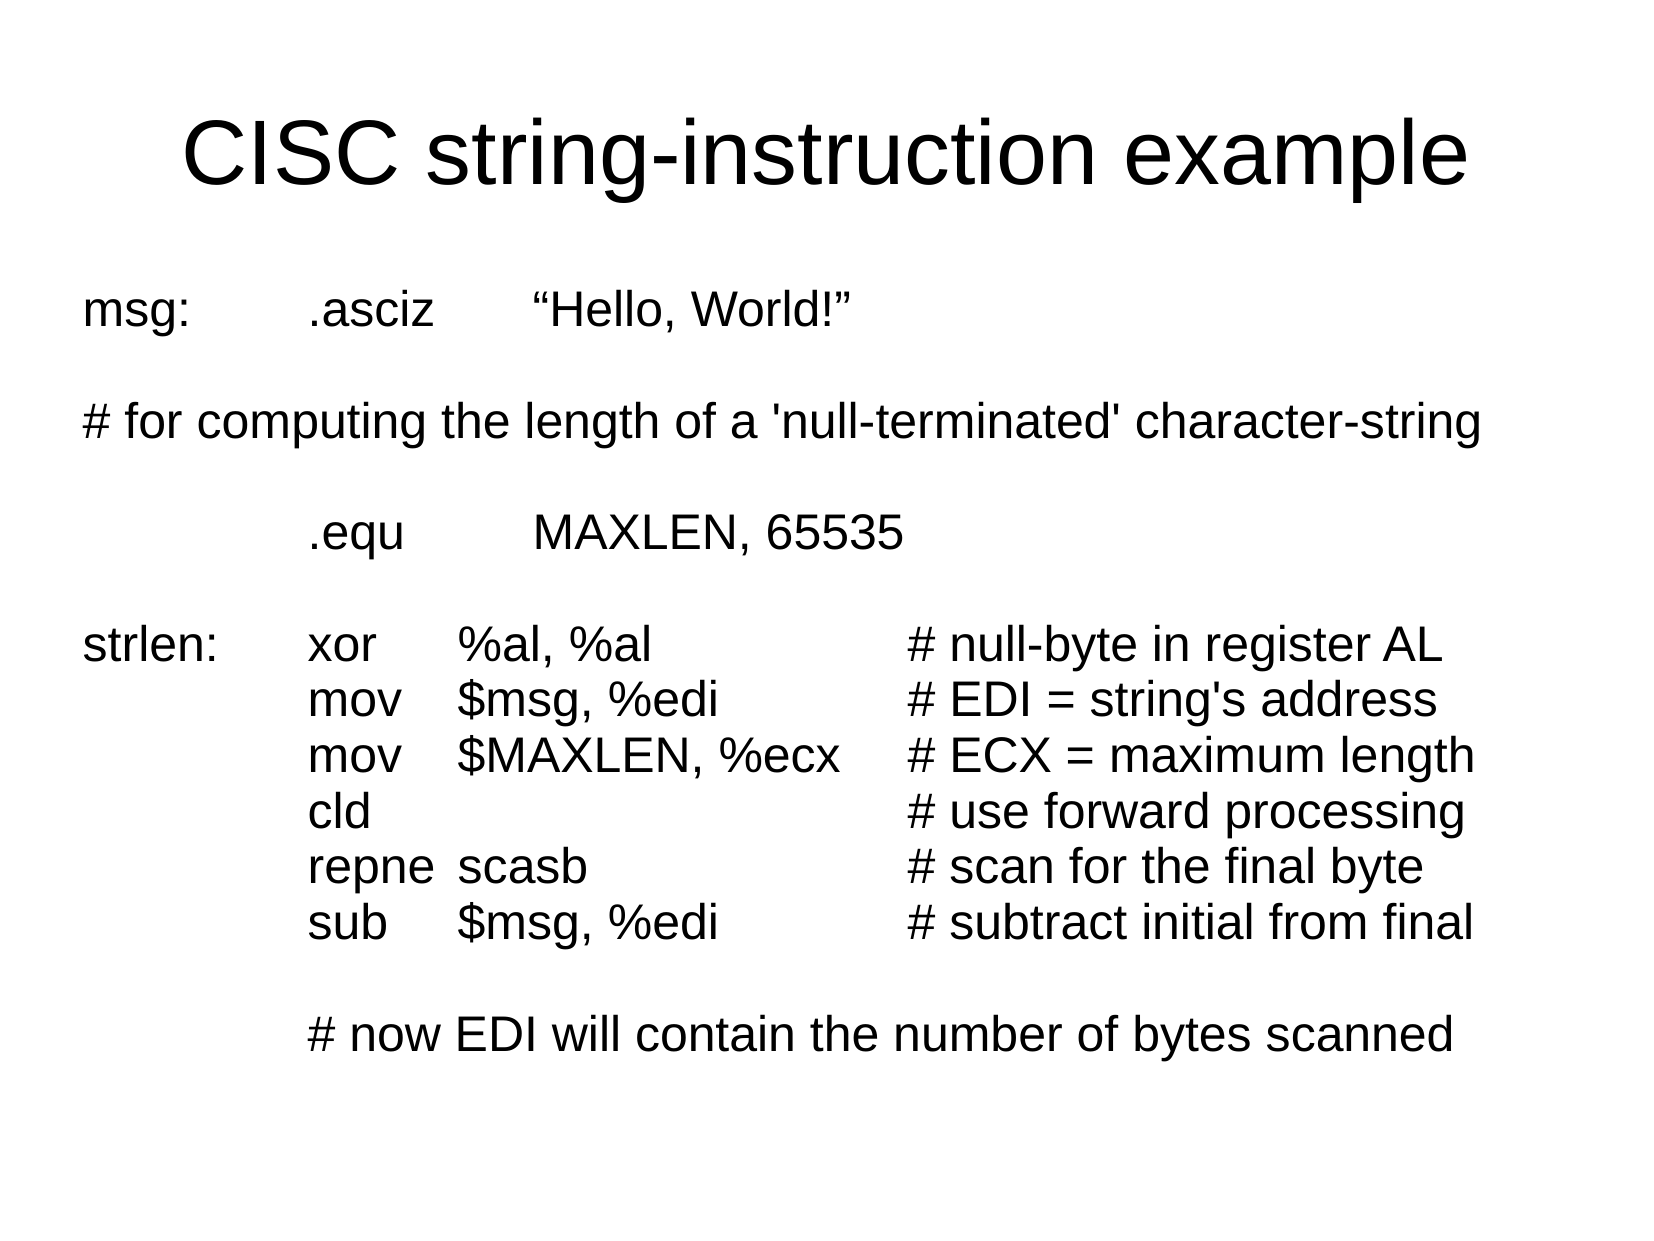

# CISC string-instruction example
msg:		.asciz		“Hello, World!”
# for computing the length of a 'null-terminated' character-string
			.equ		MAXLEN, 65535
strlen:		xor		%al, %al				# null-byte in register AL
			mov	$msg, %edi			# EDI = string's address
			mov	$MAXLEN, %ecx	# ECX = maximum length
			cld								# use forward processing
			repne	scasb					# scan for the final byte
			sub	$msg, %edi			# subtract initial from final
			# now EDI will contain the number of bytes scanned